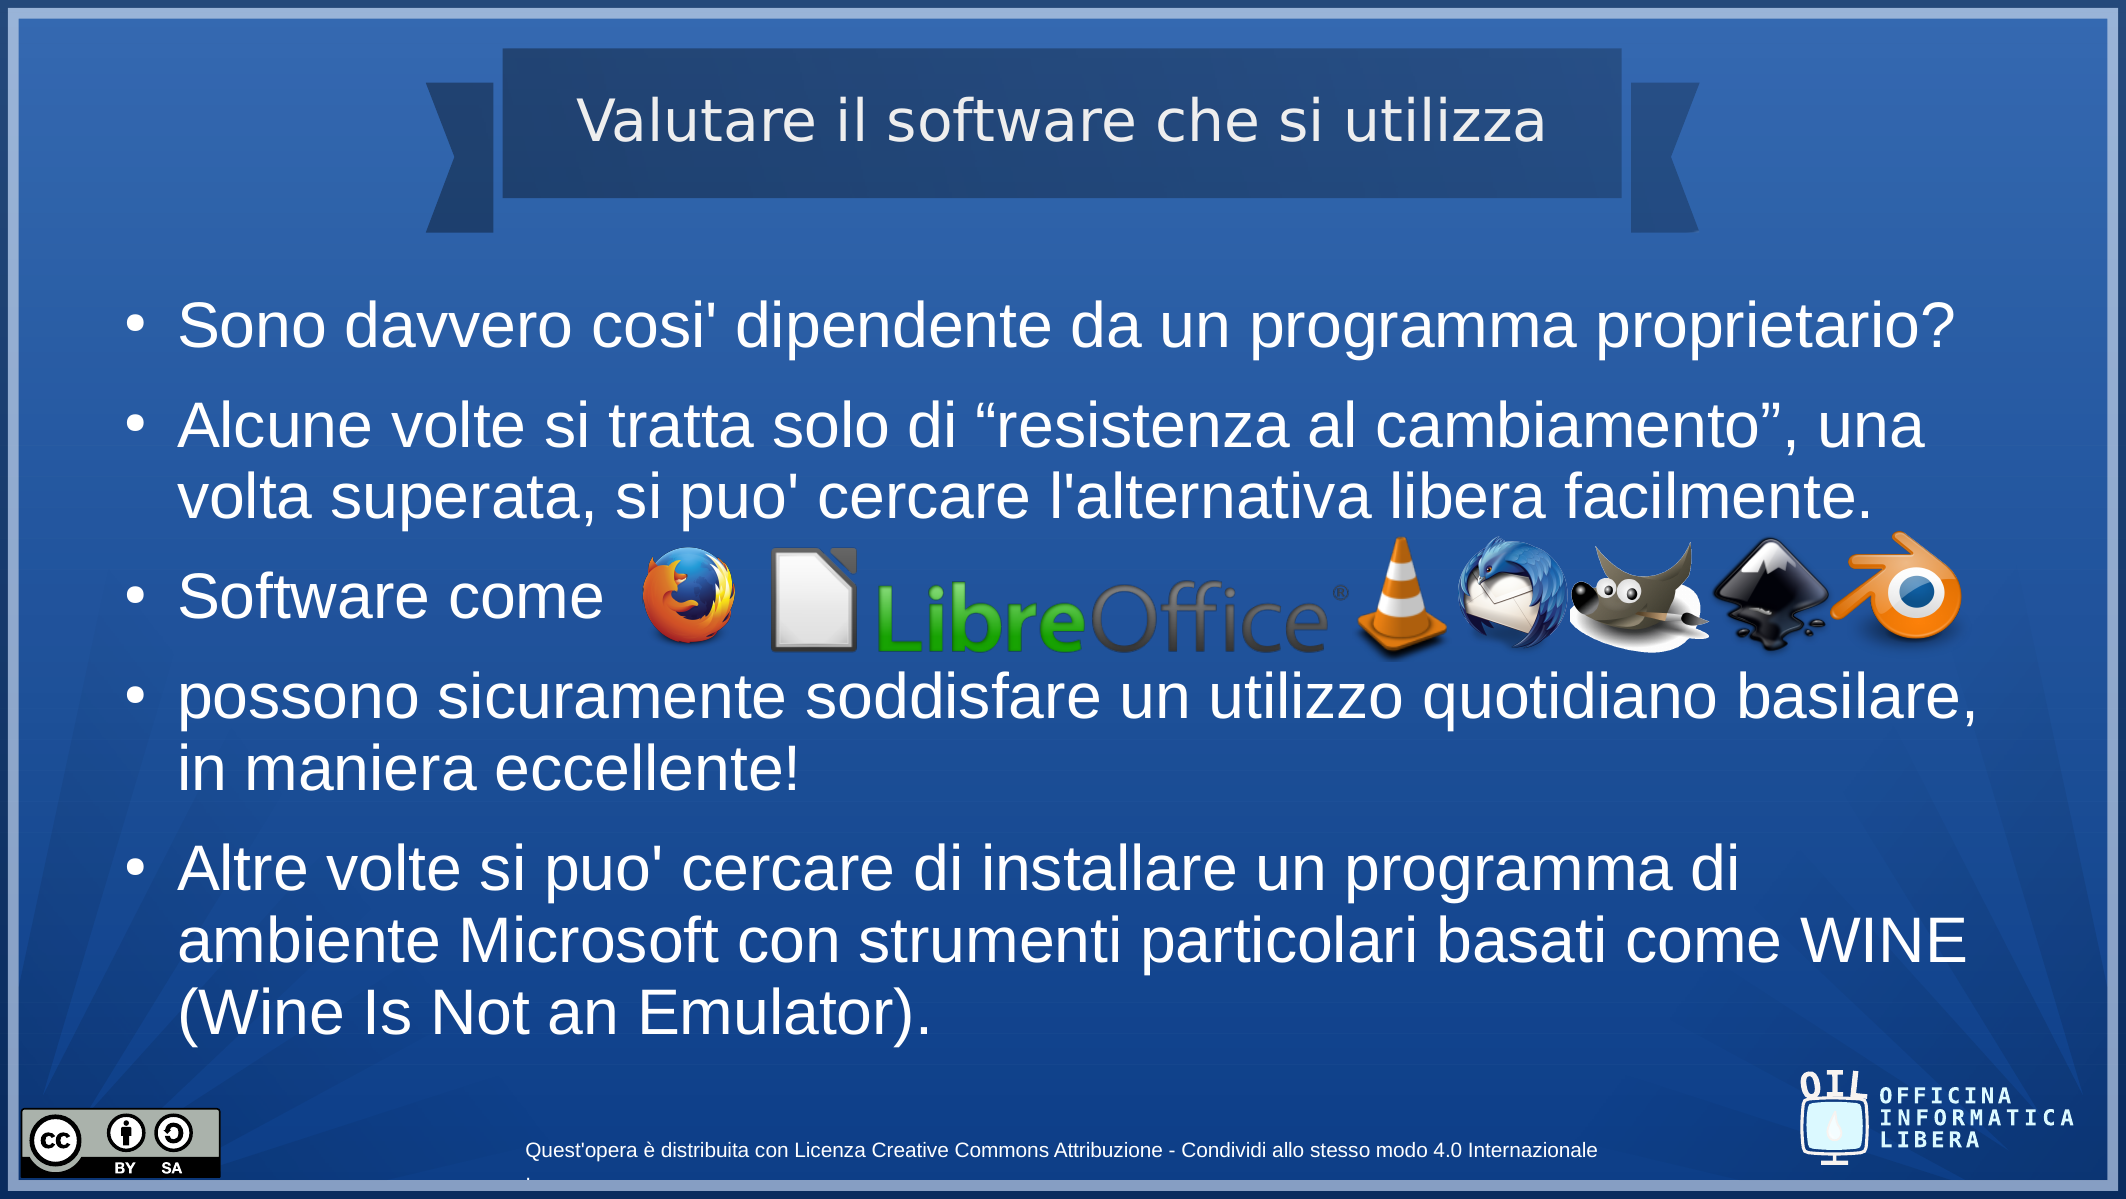

# Valutare il software che si utilizza
Sono davvero cosi' dipendente da un programma proprietario?
Alcune volte si tratta solo di “resistenza al cambiamento”, una volta superata, si puo' cercare l'alternativa libera facilmente.
Software come
possono sicuramente soddisfare un utilizzo quotidiano basilare, in maniera eccellente!
Altre volte si puo' cercare di installare un programma di ambiente Microsoft con strumenti particolari basati come WINE (Wine Is Not an Emulator).
Quest'opera è distribuita con Licenza Creative Commons Attribuzione - Condividi allo stesso modo 4.0 Internazionale.